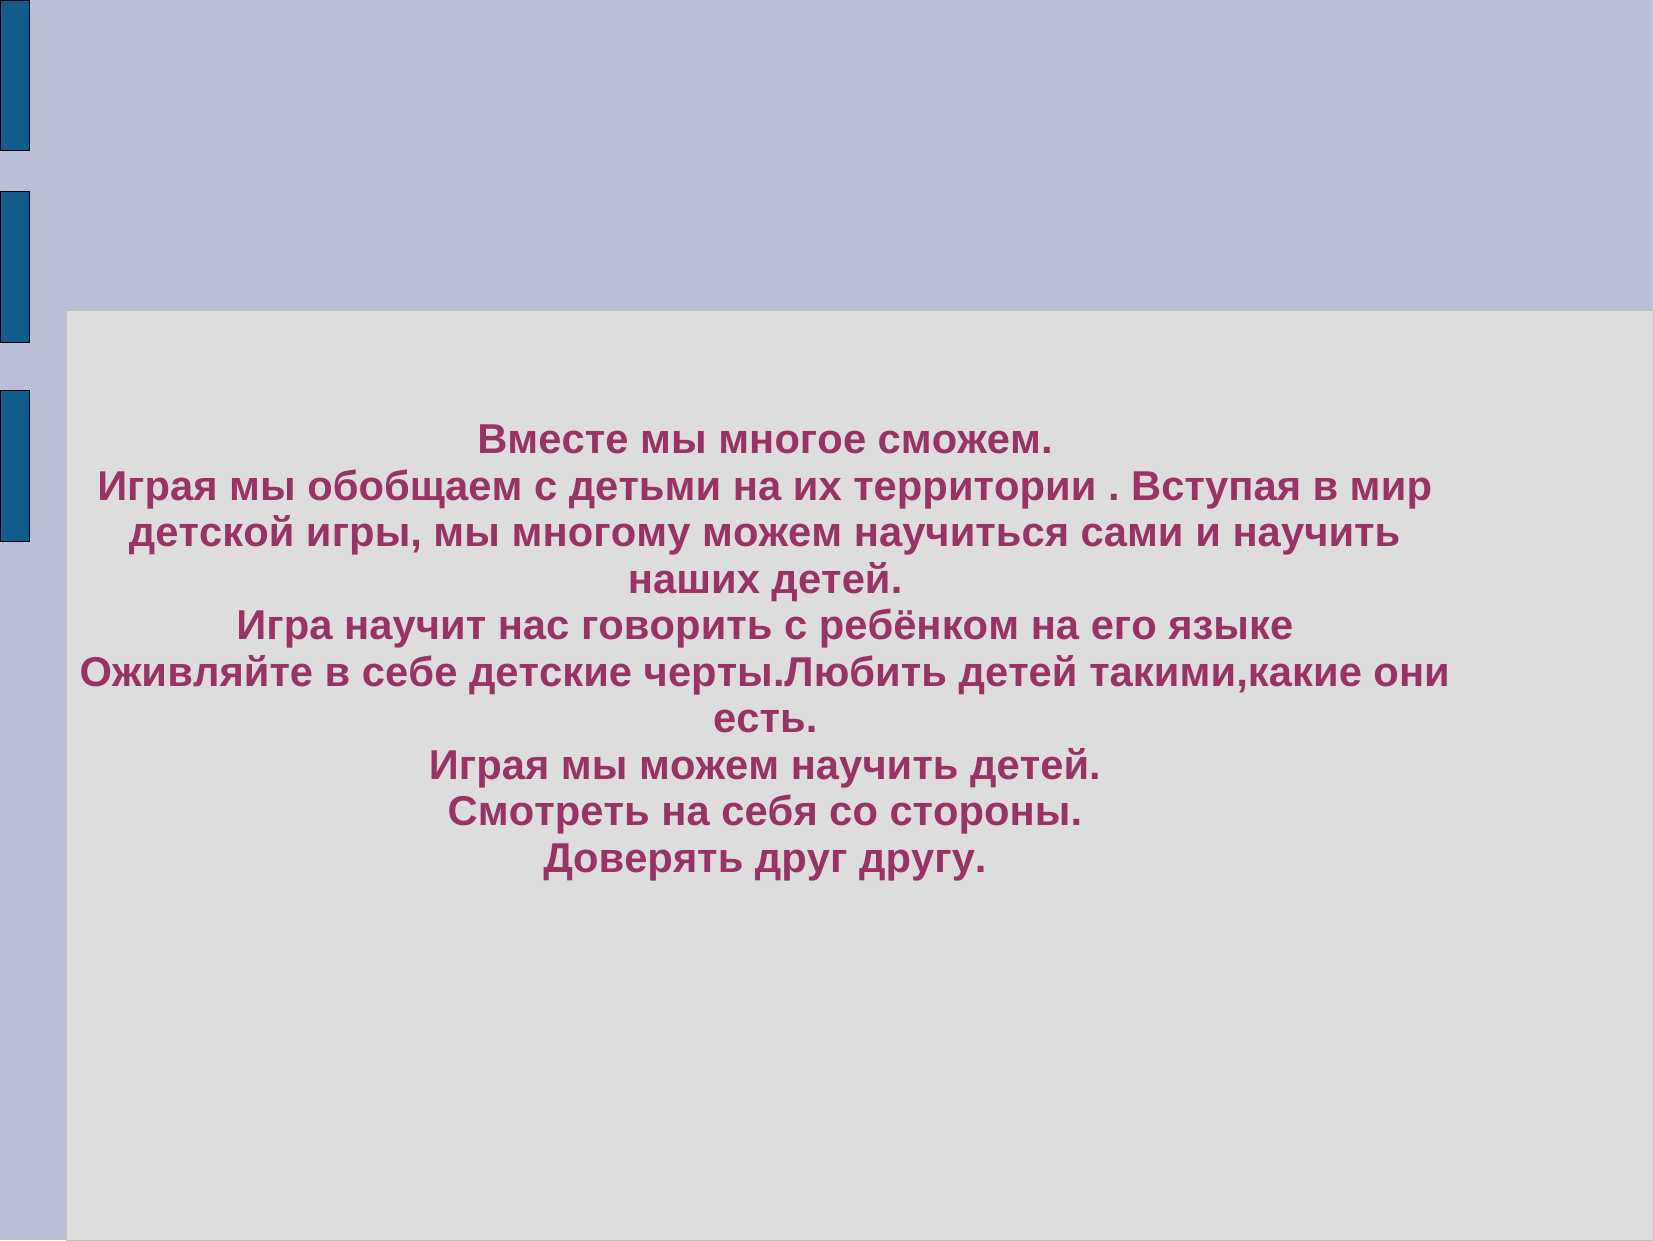

# Вместе мы многое сможем. Играя мы обобщаем с детьми на их территории . Вступая в мир детской игры, мы многому можем научиться сами и научить наших детей. Игра научит нас говорить с ребёнком на его языке Оживляйте в себе детские черты.Любить детей такими,какие они есть. Играя мы можем научить детей. Смотреть на себя со стороны. Доверять друг другу.